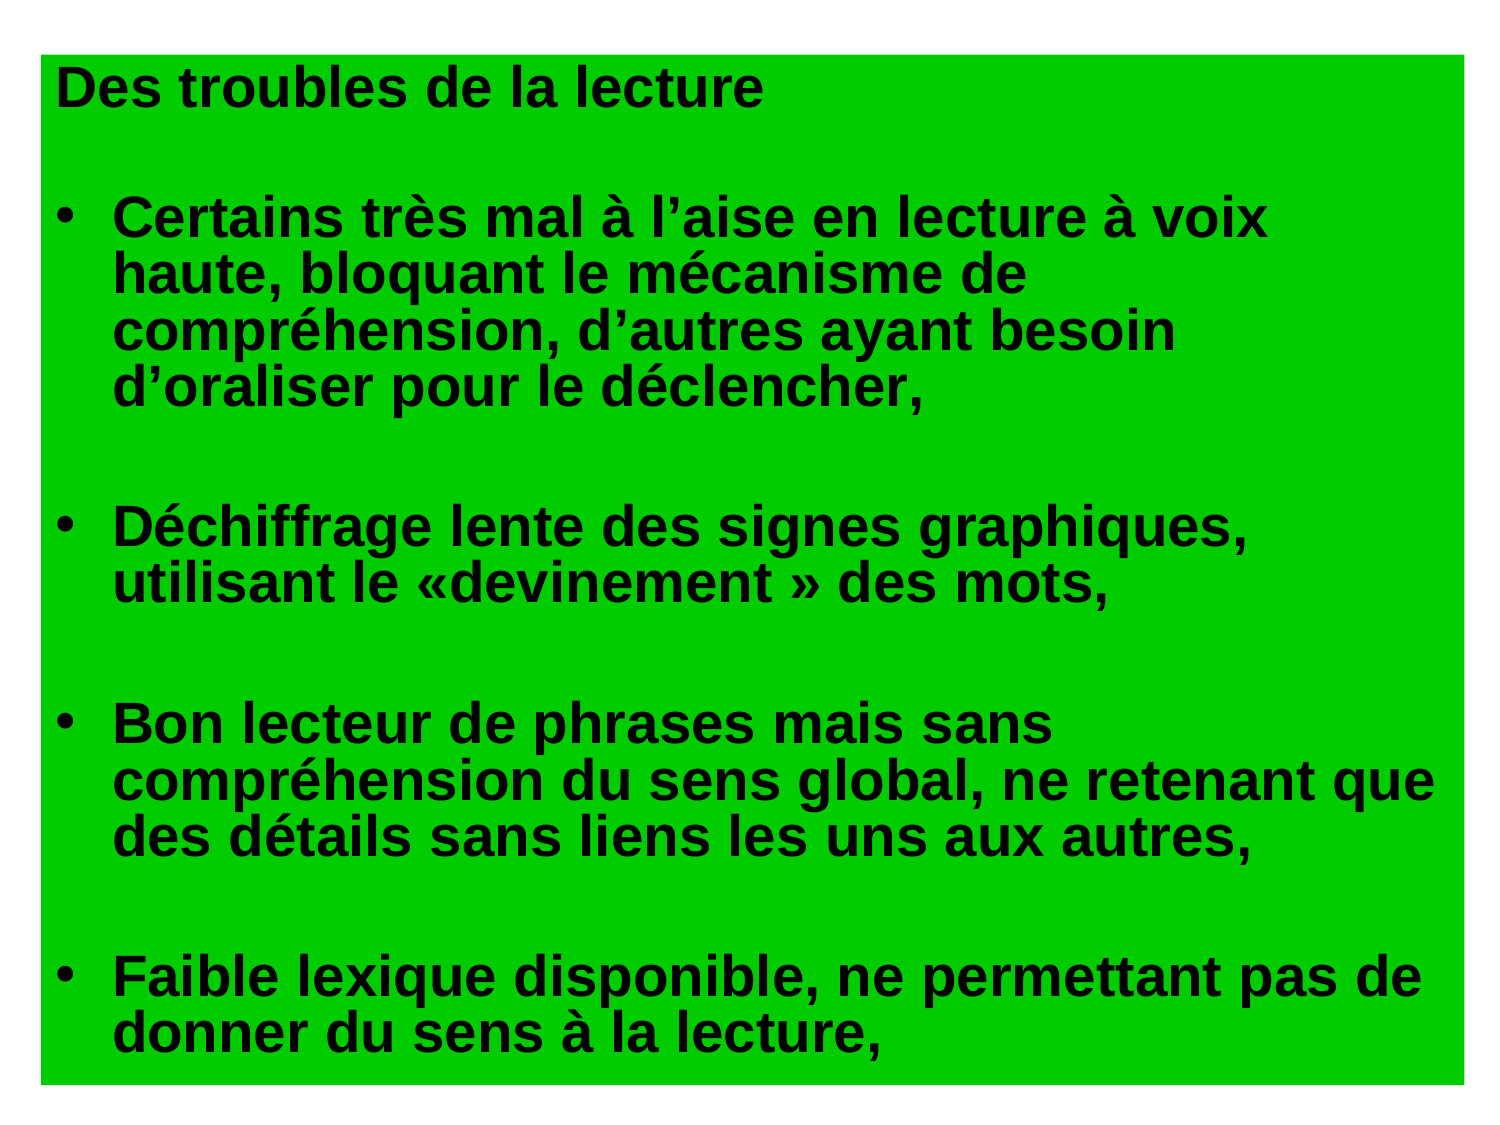

# Des troubles de la lecture
Certains très mal à l’aise en lecture à voix haute, bloquant le mécanisme de compréhension, d’autres ayant besoin d’oraliser pour le déclencher,
Déchiffrage lente des signes graphiques, utilisant le «devinement » des mots,
Bon lecteur de phrases mais sans compréhension du sens global, ne retenant que des détails sans liens les uns aux autres,
Faible lexique disponible, ne permettant pas de donner du sens à la lecture,